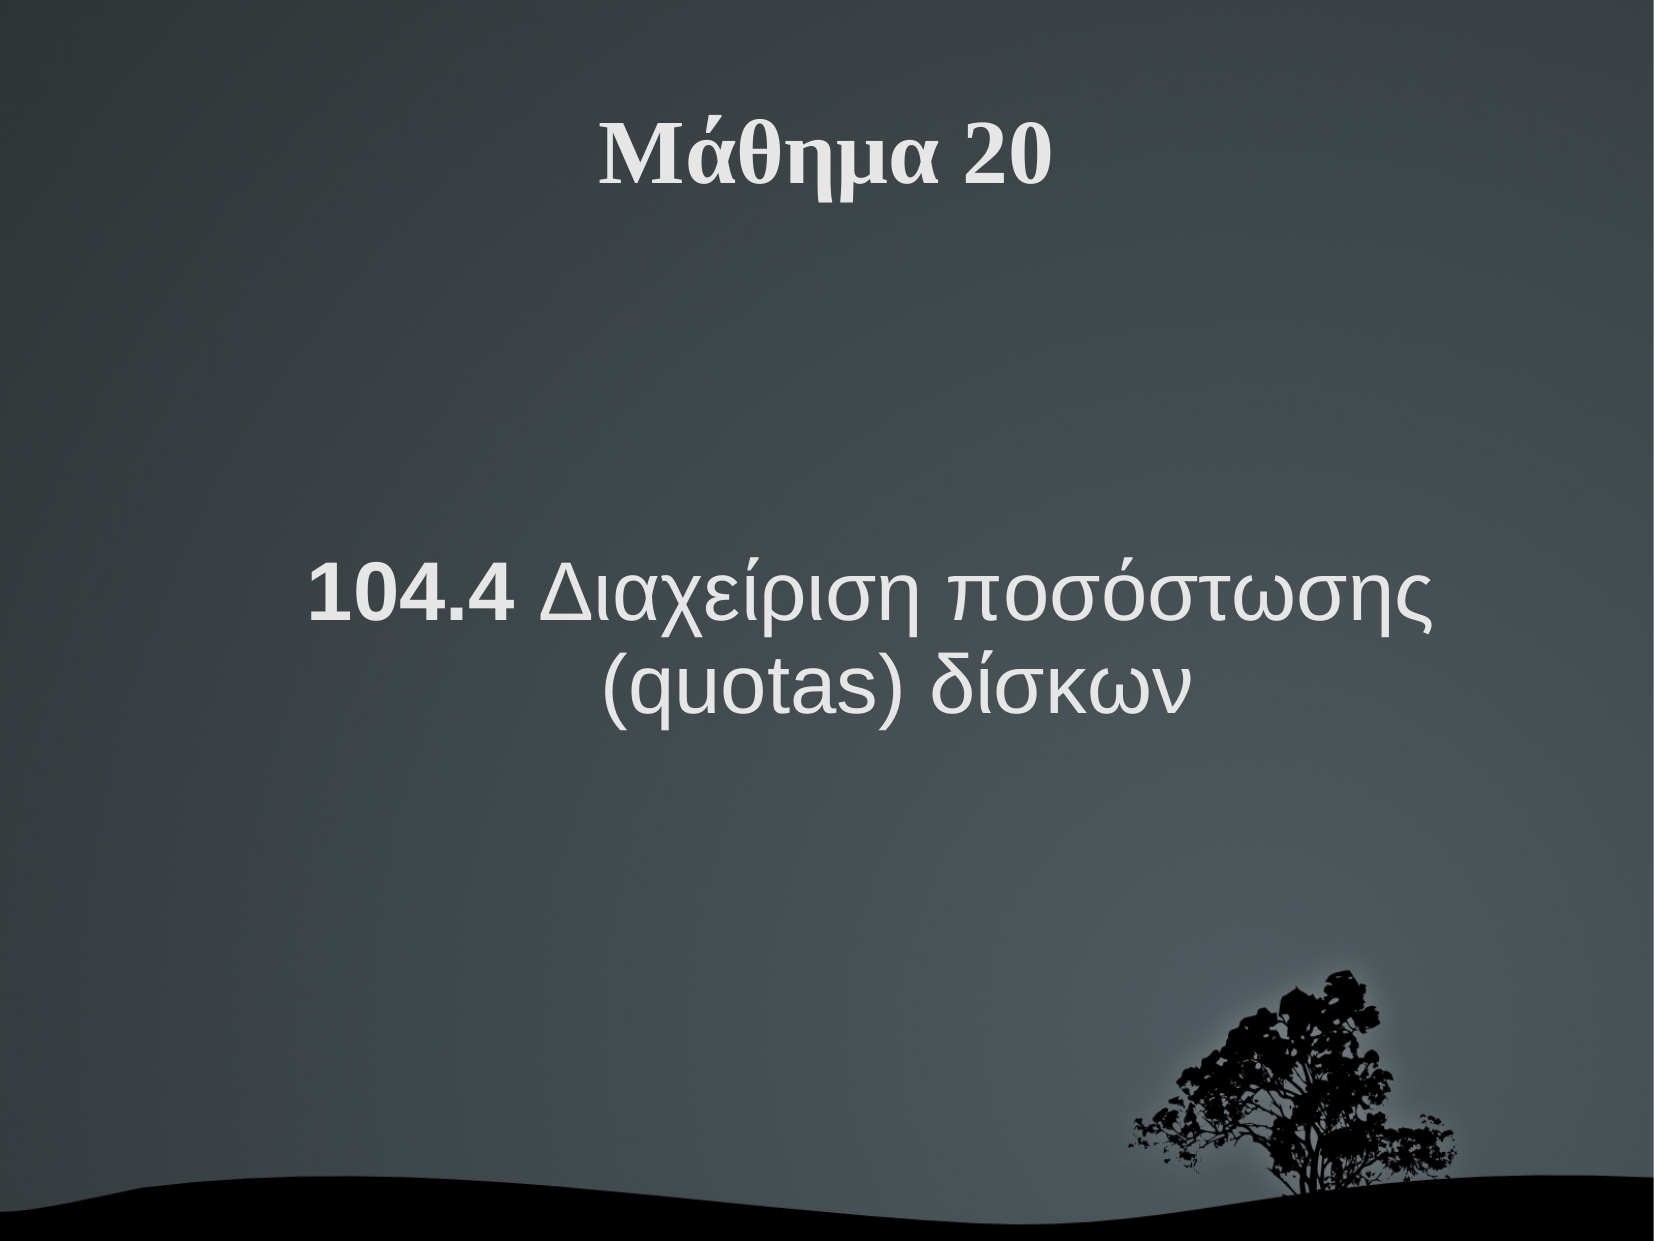

# Μάθημα 20
104.4 Διαχείριση ποσόστωσης (quotas) δίσκων